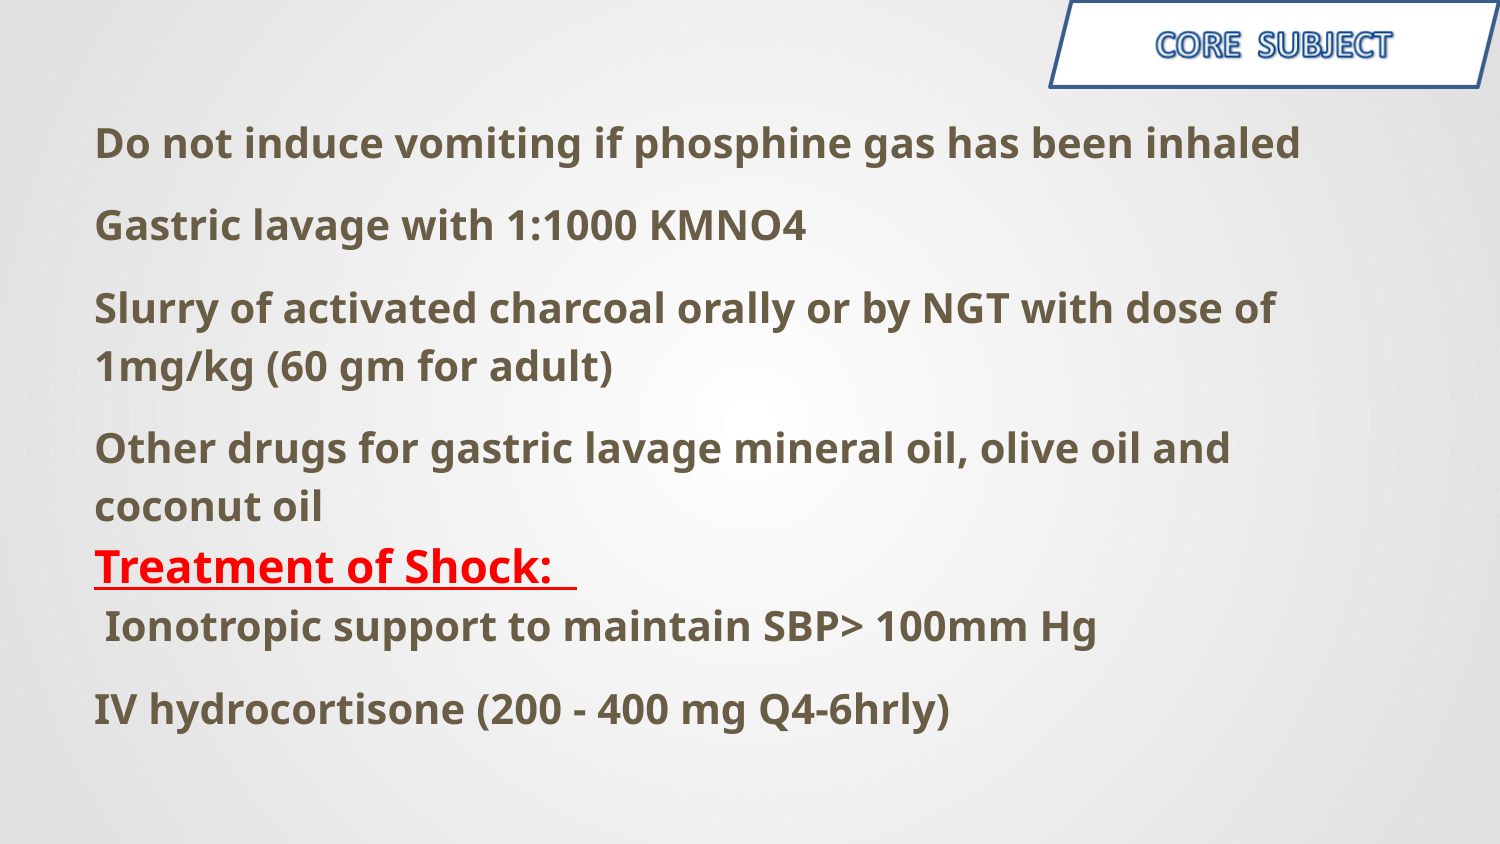

# Do not induce vomiting if phosphine gas has been inhaled
Gastric lavage with 1:1000 KMNO4
Slurry of activated charcoal orally or by NGT with dose of 1mg/kg (60 gm for adult)
Other drugs for gastric lavage mineral oil, olive oil and coconut oil
Treatment of Shock:
 Ionotropic support to maintain SBP> 100mm Hg
IV hydrocortisone (200 - 400 mg Q4-6hrly)